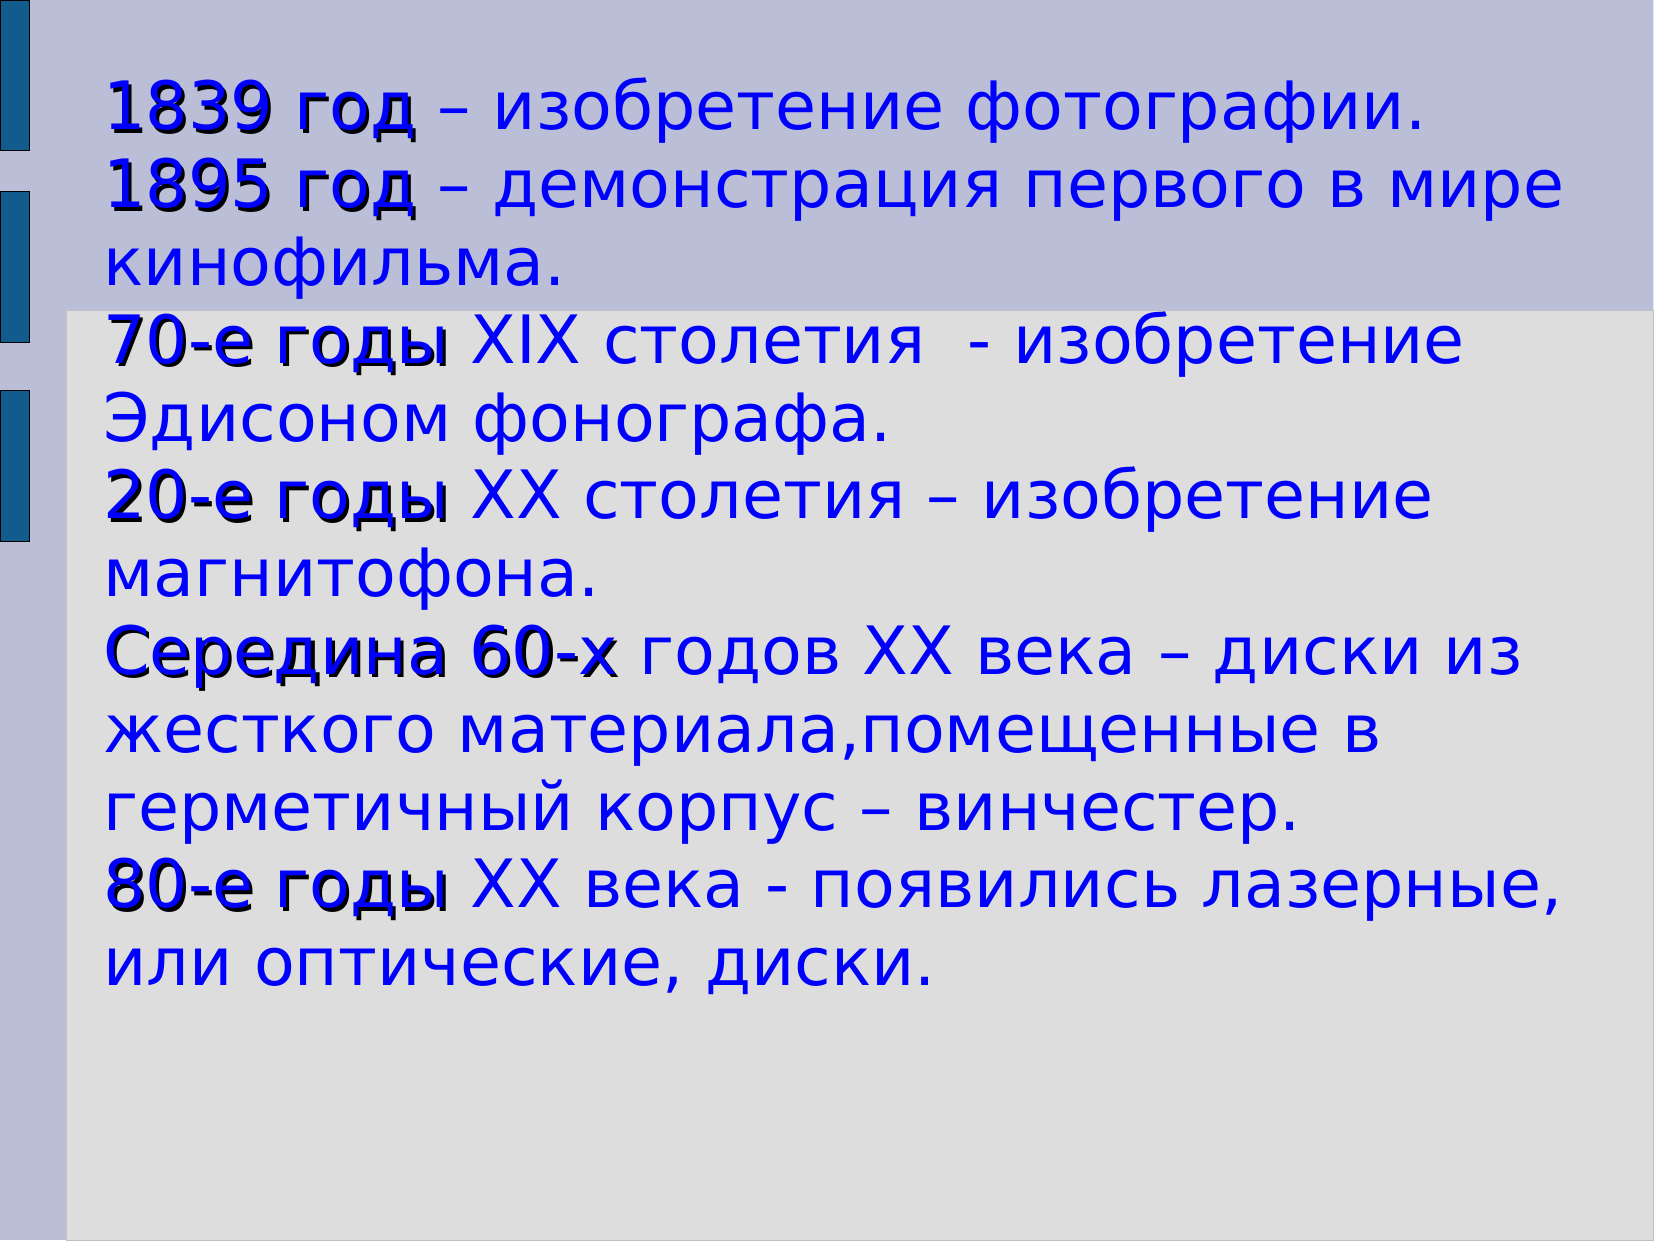

1839 год – изобретение фотографии.
1895 год – демонстрация первого в мире кинофильма.
70-е годы XIX столетия - изобретение Эдисоном фонографа.
20-е годы XX столетия – изобретение магнитофона.
Середина 60-х годов XX века – диски из жесткого материала,помещенные в герметичный корпус – винчестер.
80-е годы XX века - появились лазерные, или оптические, диски.